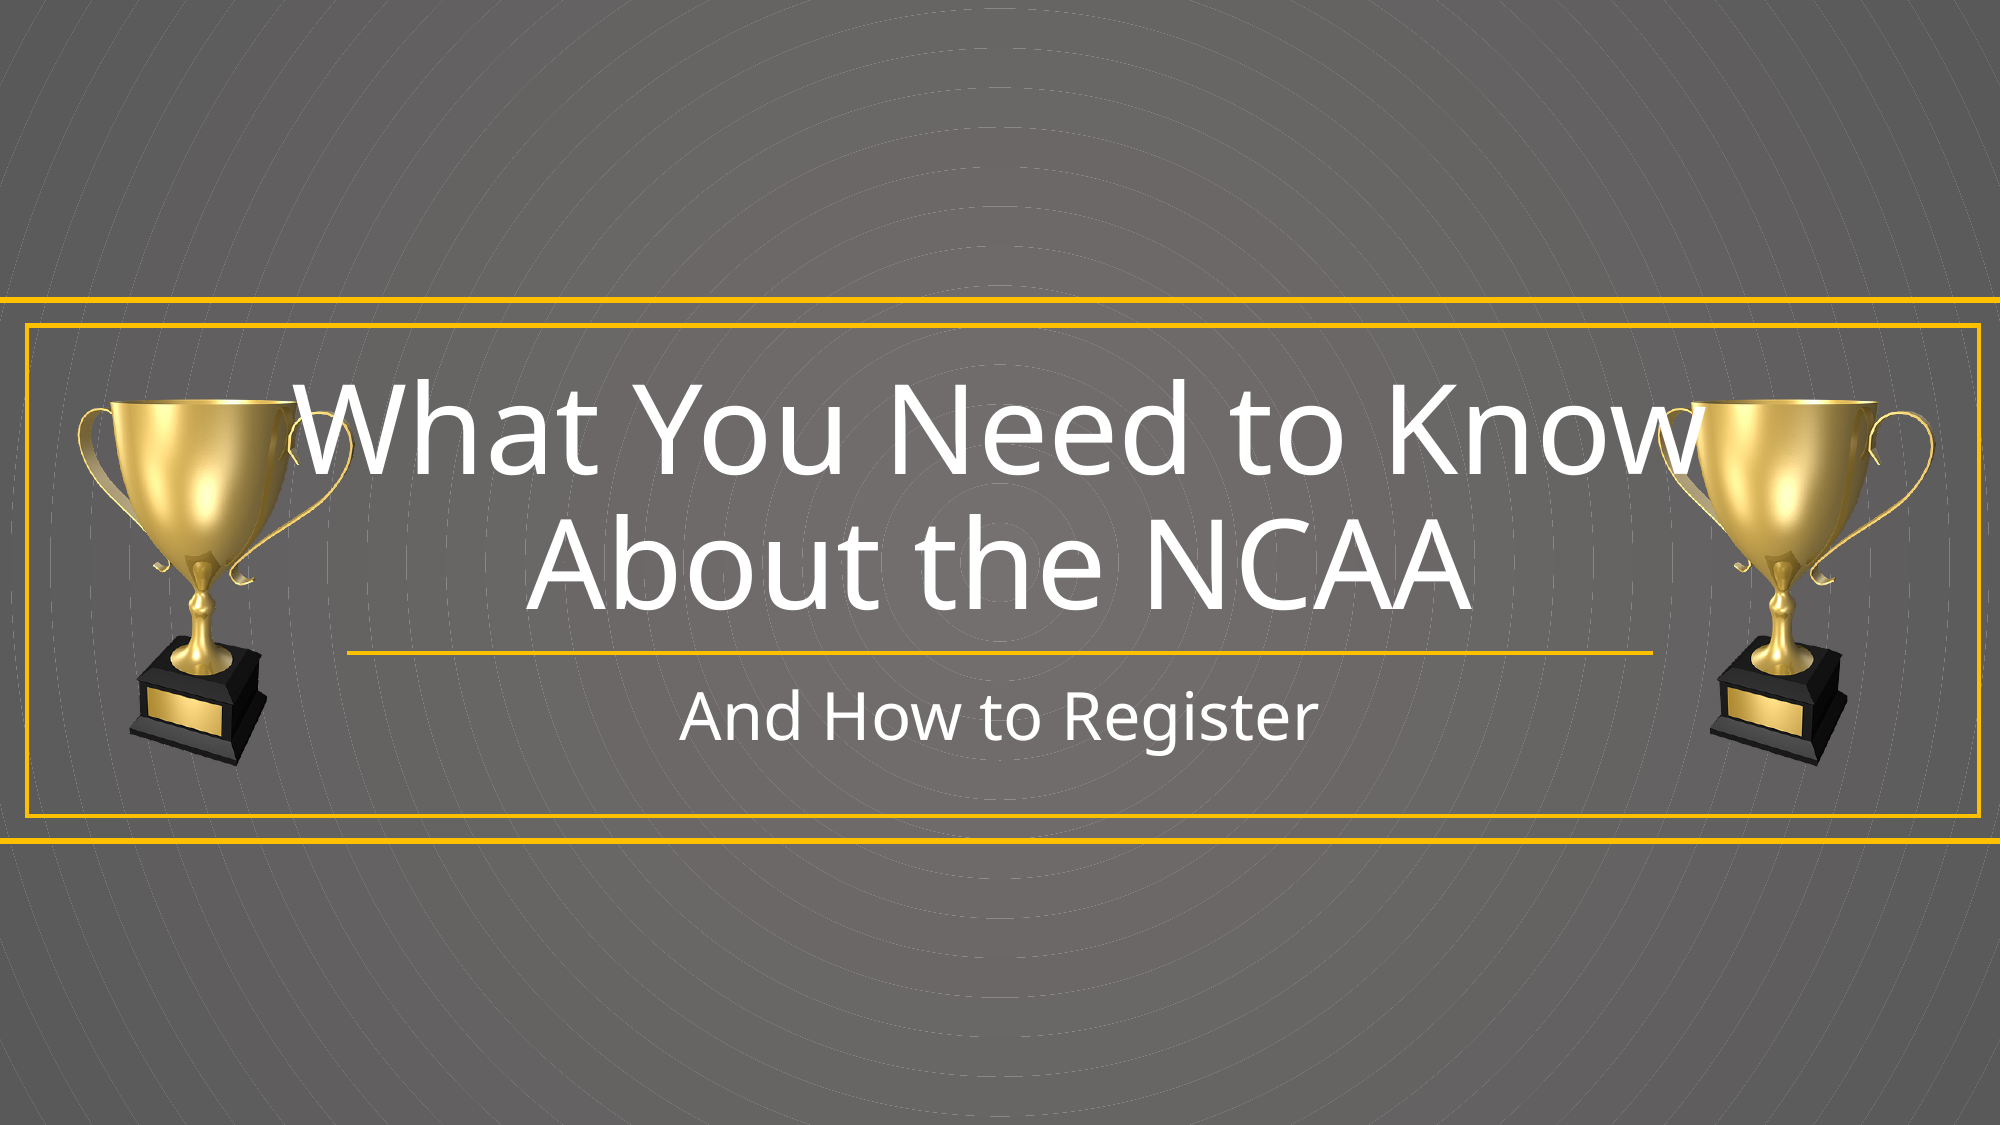

# What You Need to Know About the NCAA
And How to Register